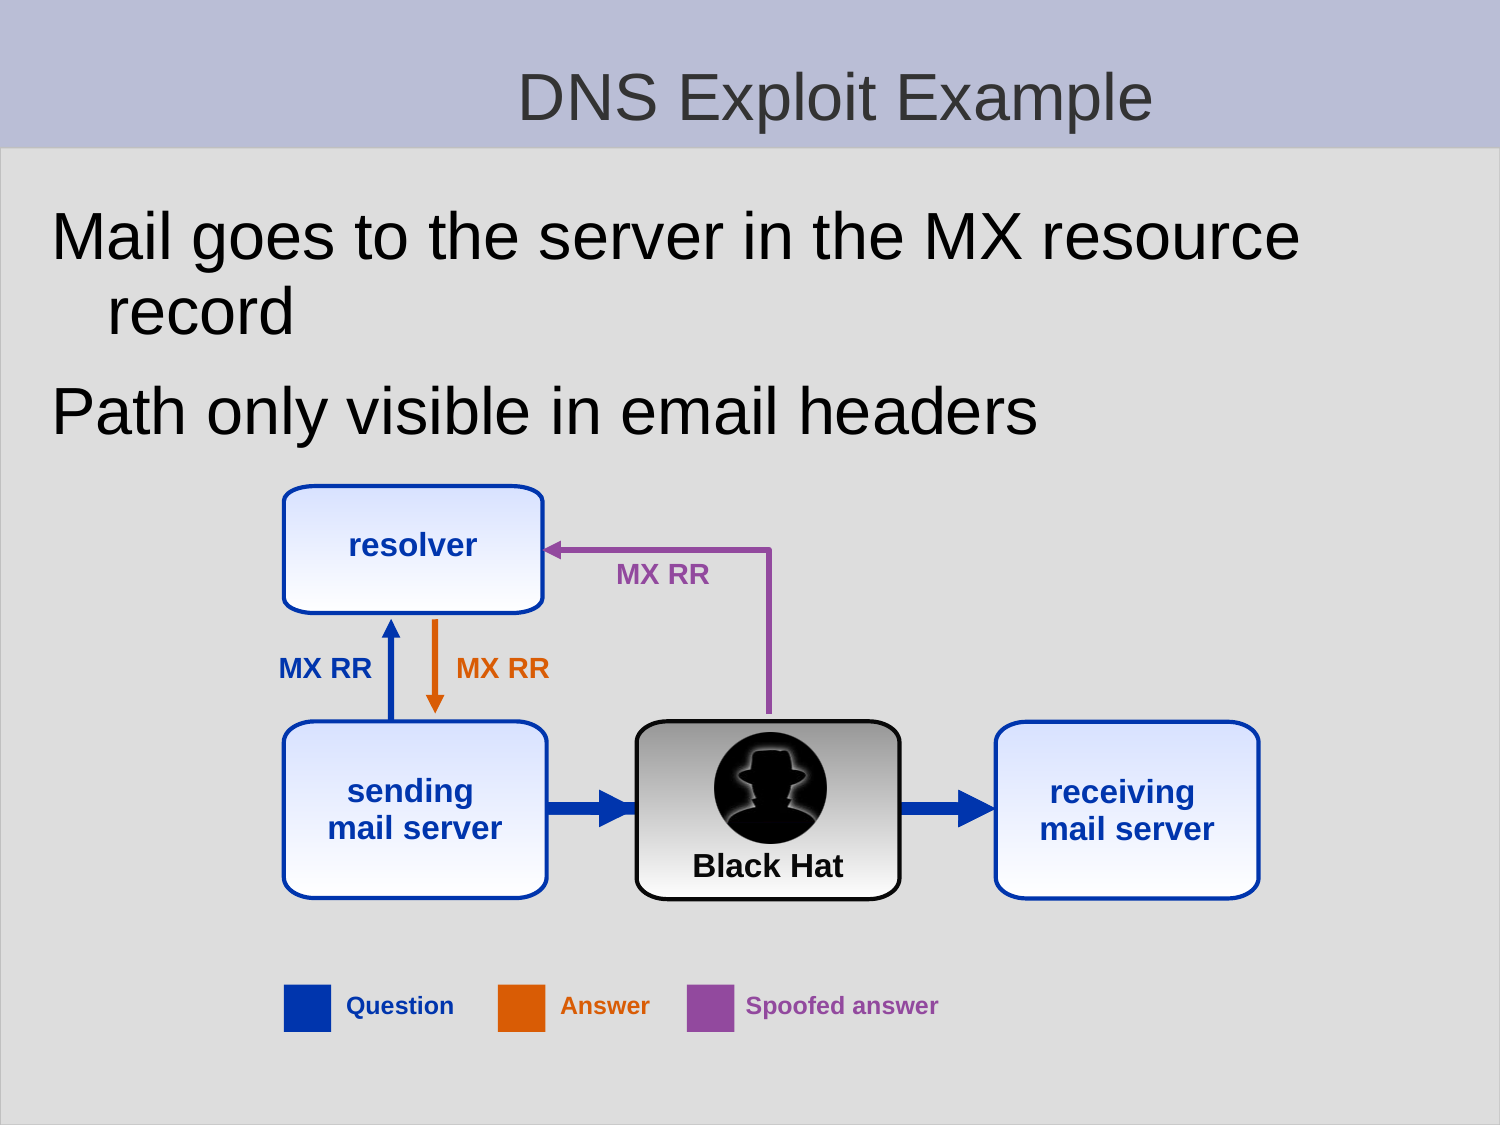

# DNS Exploit Example
Mail goes to the server in the MX resource record
Path only visible in email headers
resolver
MX RR
Black Hat
MX RR
MX RR
sending
mail server
receiving
mail server
Question
Answer
Spoofed answer